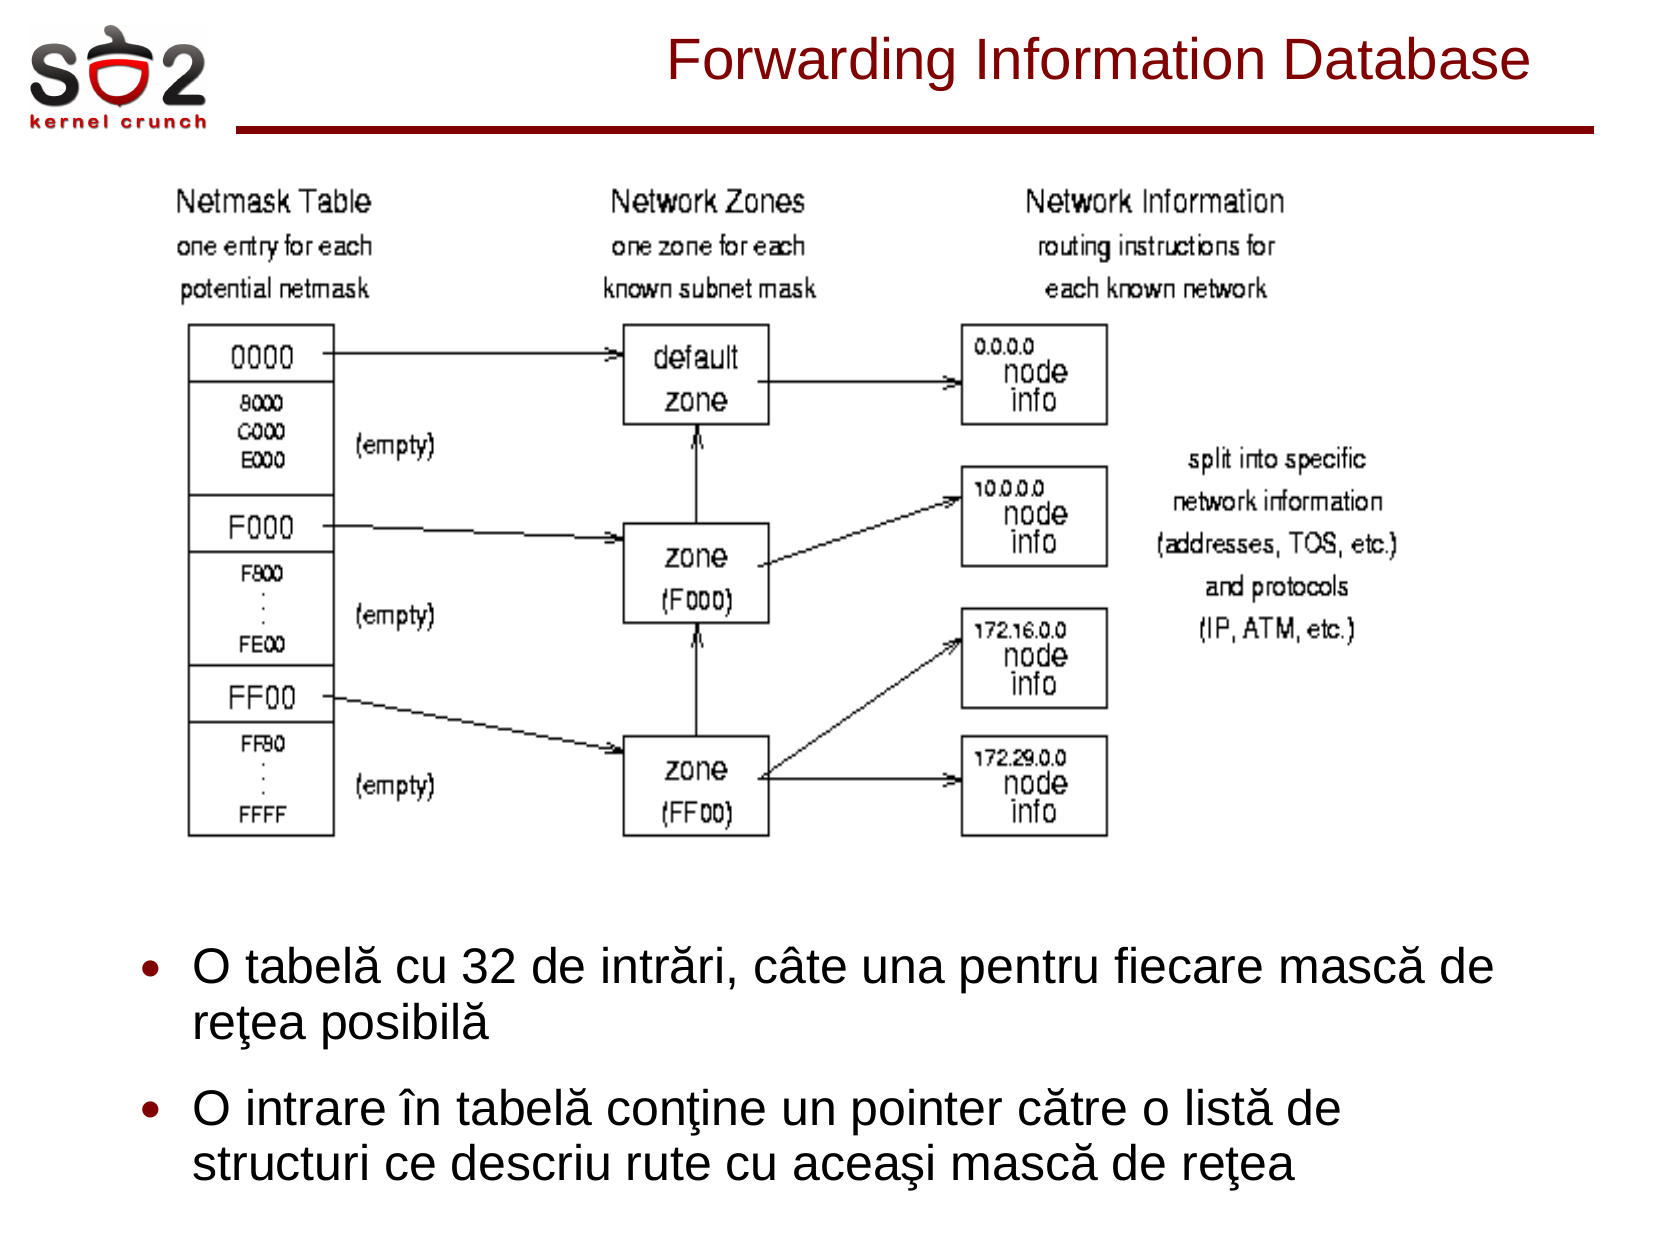

# Forwarding Information Database
O tabelă cu 32 de intrări, câte una pentru fiecare mască de reţea posibilă
O intrare în tabelă conţine un pointer către o listă de structuri ce descriu rute cu aceaşi mască de reţea